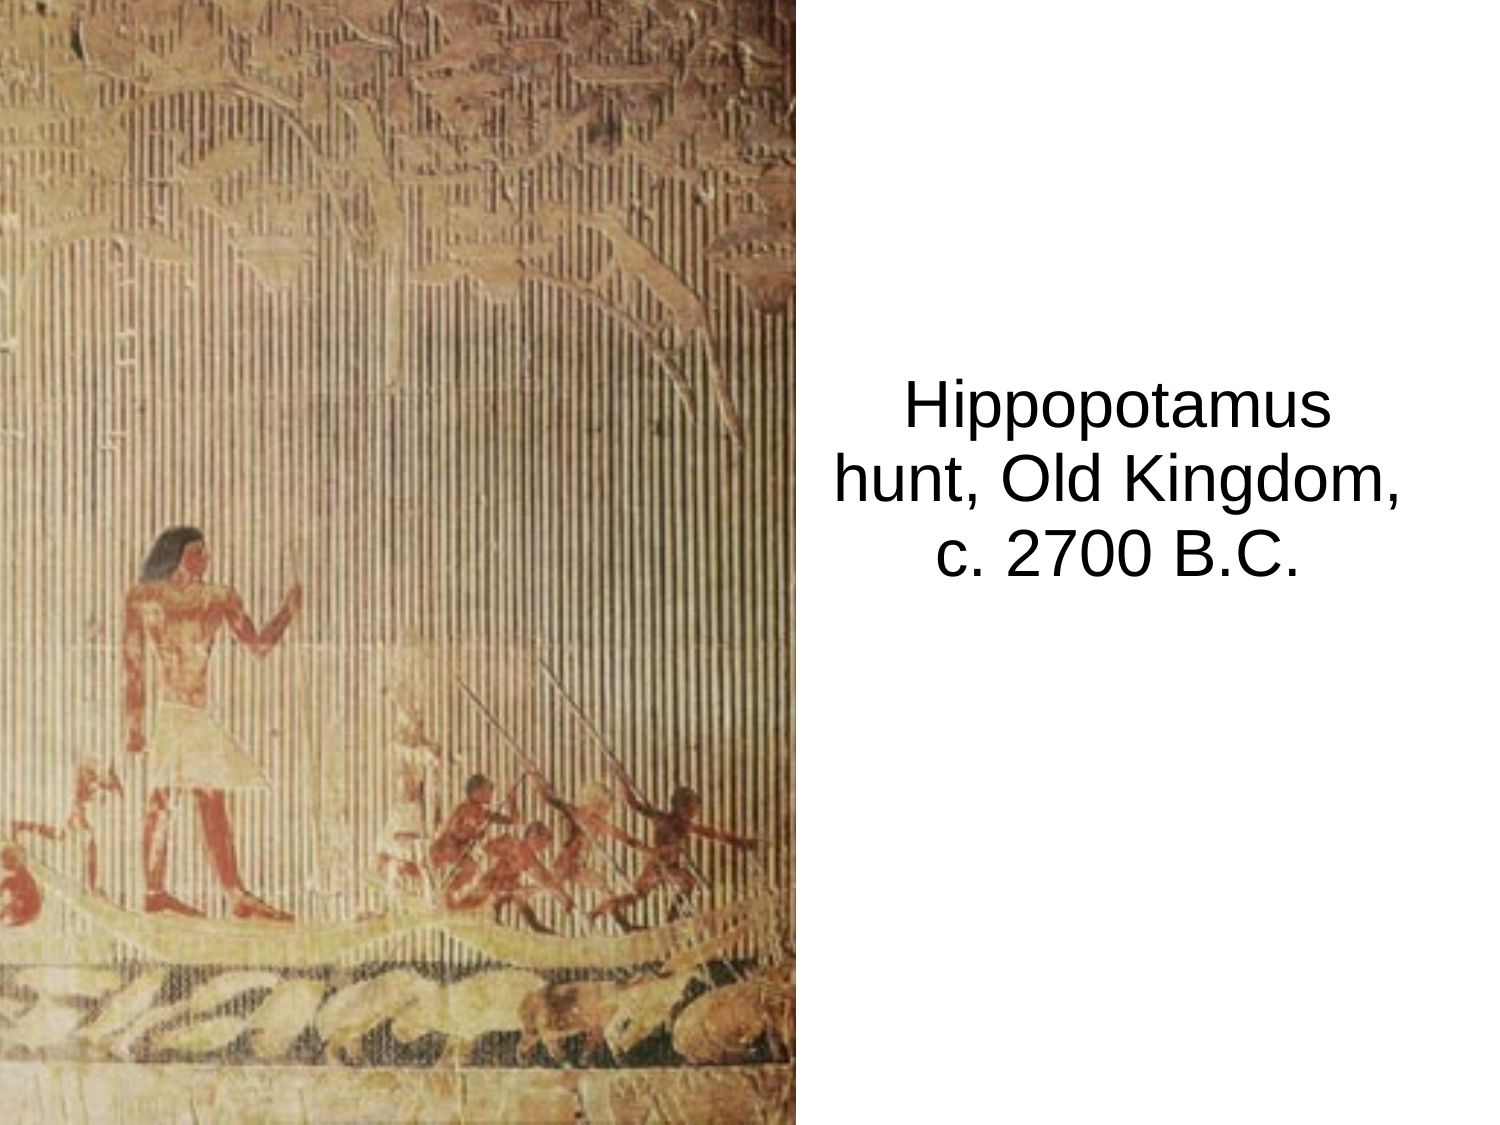

# Hippopotamus hunt, Old Kingdom, c. 2700 B.C.